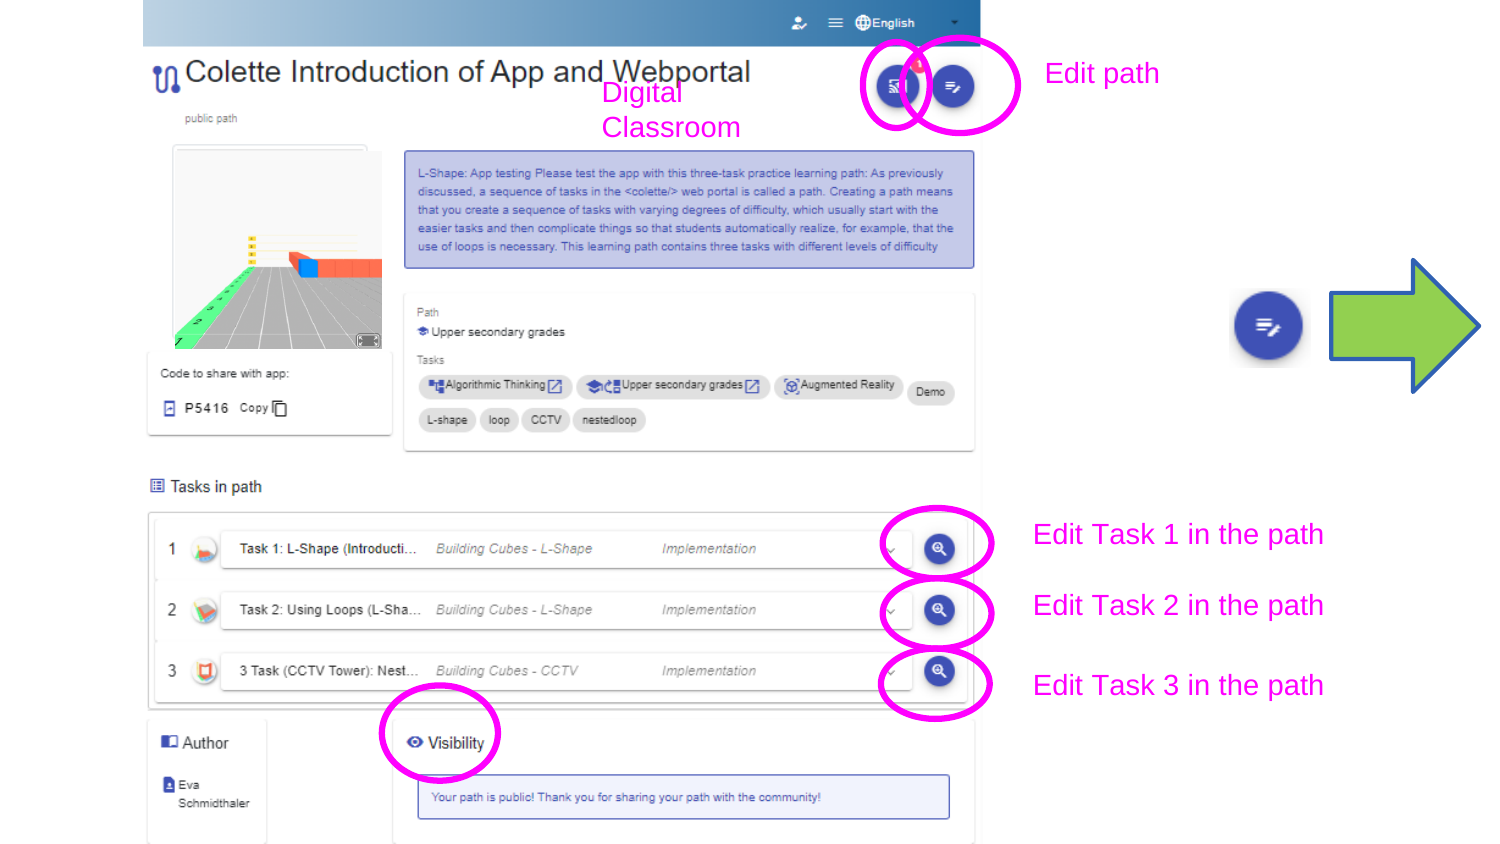

Edit path
Digital Classroom
Edit Task 1 in the path
Edit Task 2 in the path
Edit Task 3 in the path